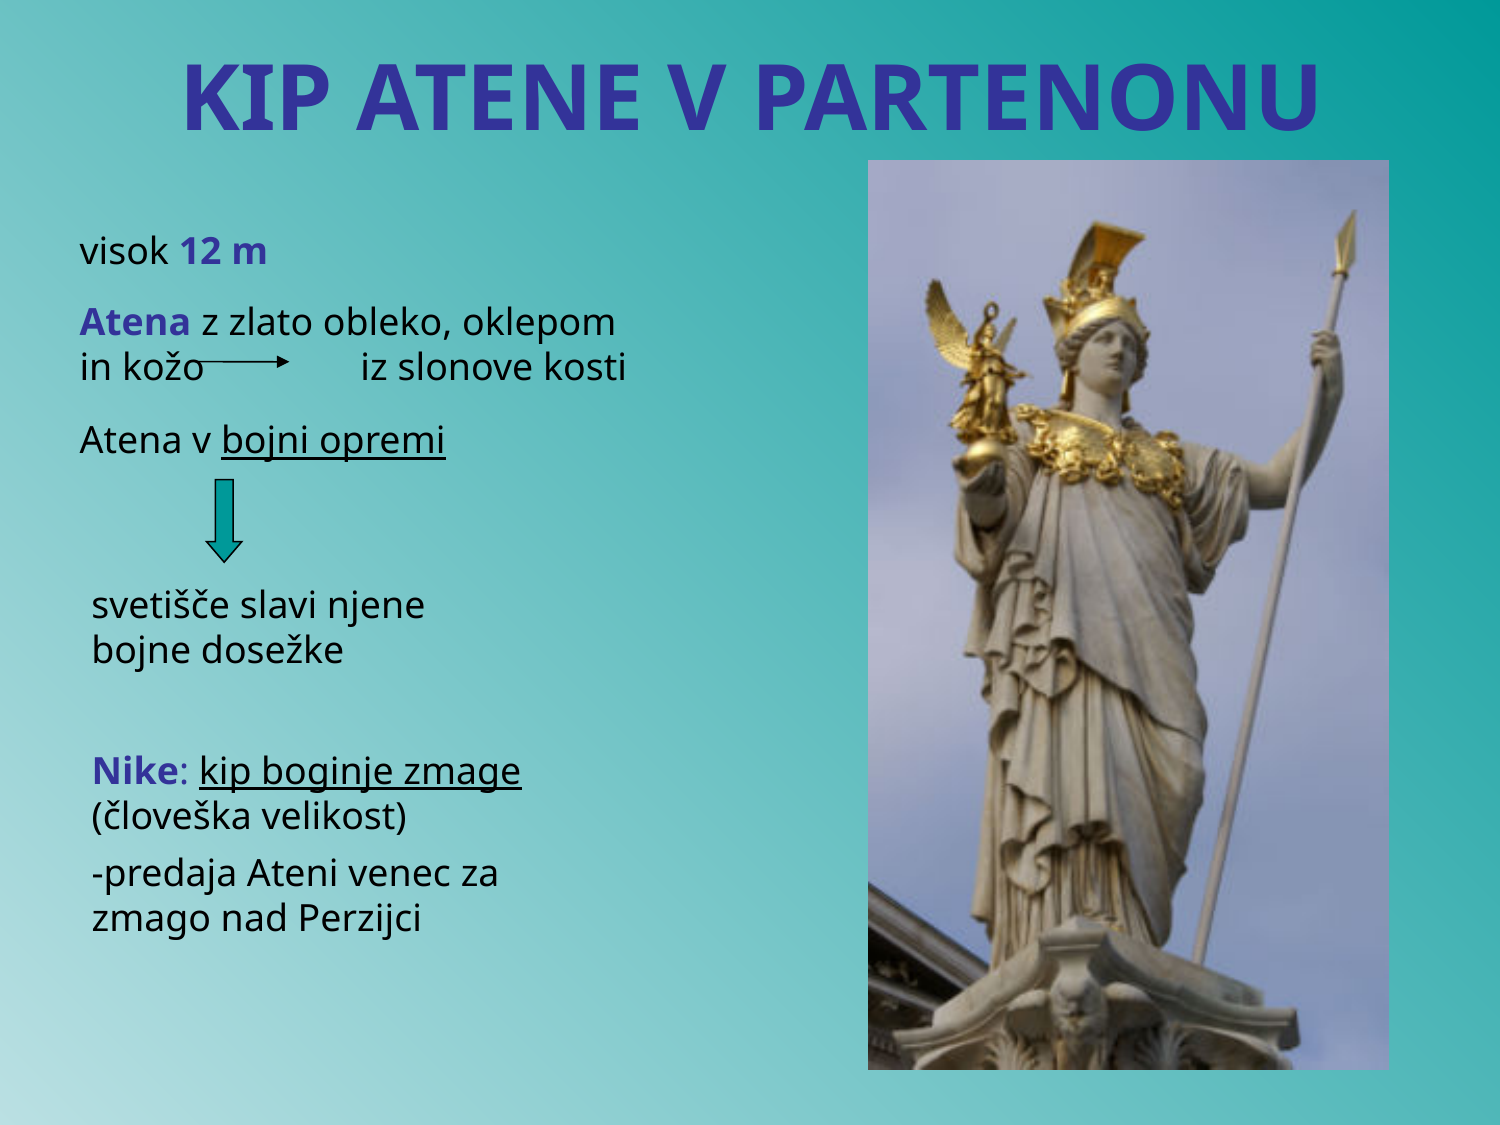

# KIP ATENE V PARTENONU
visok 12 m
Atena z zlato obleko, oklepom in kožo iz slonove kosti
Atena v bojni opremi
svetišče slavi njene bojne dosežke
Nike: kip boginje zmage (človeška velikost)
-predaja Ateni venec za zmago nad Perzijci